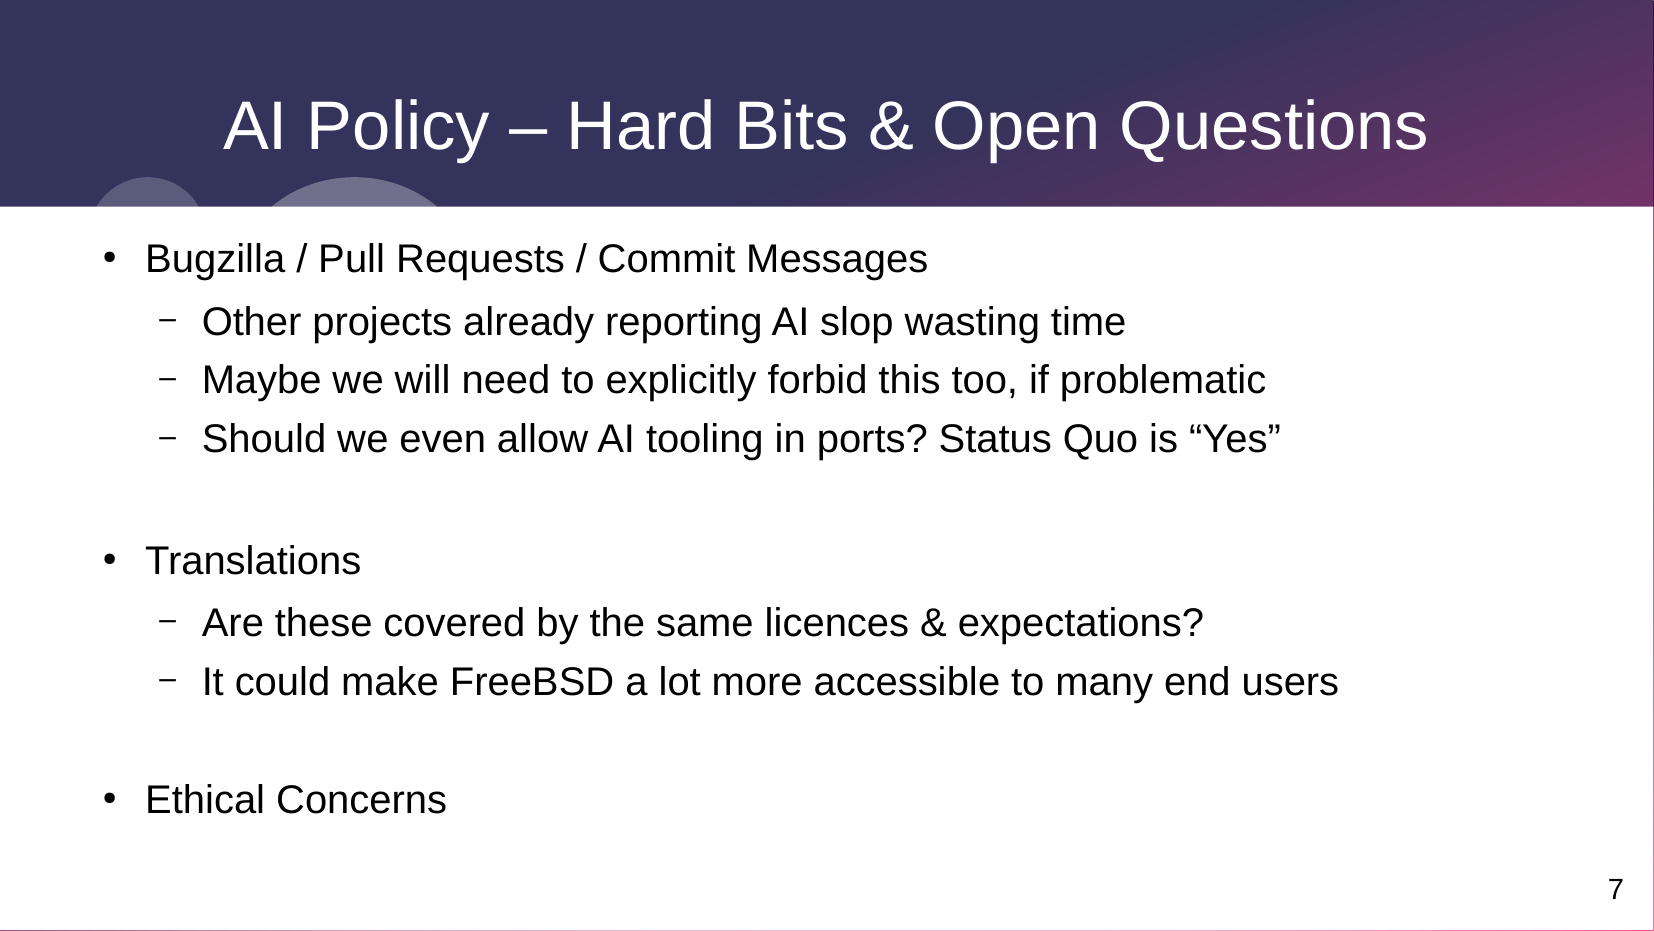

# AI Policy – Hard Bits & Open Questions
Bugzilla / Pull Requests / Commit Messages
Other projects already reporting AI slop wasting time
Maybe we will need to explicitly forbid this too, if problematic
Should we even allow AI tooling in ports? Status Quo is “Yes”
Translations
Are these covered by the same licences & expectations?
It could make FreeBSD a lot more accessible to many end users
Ethical Concerns
7